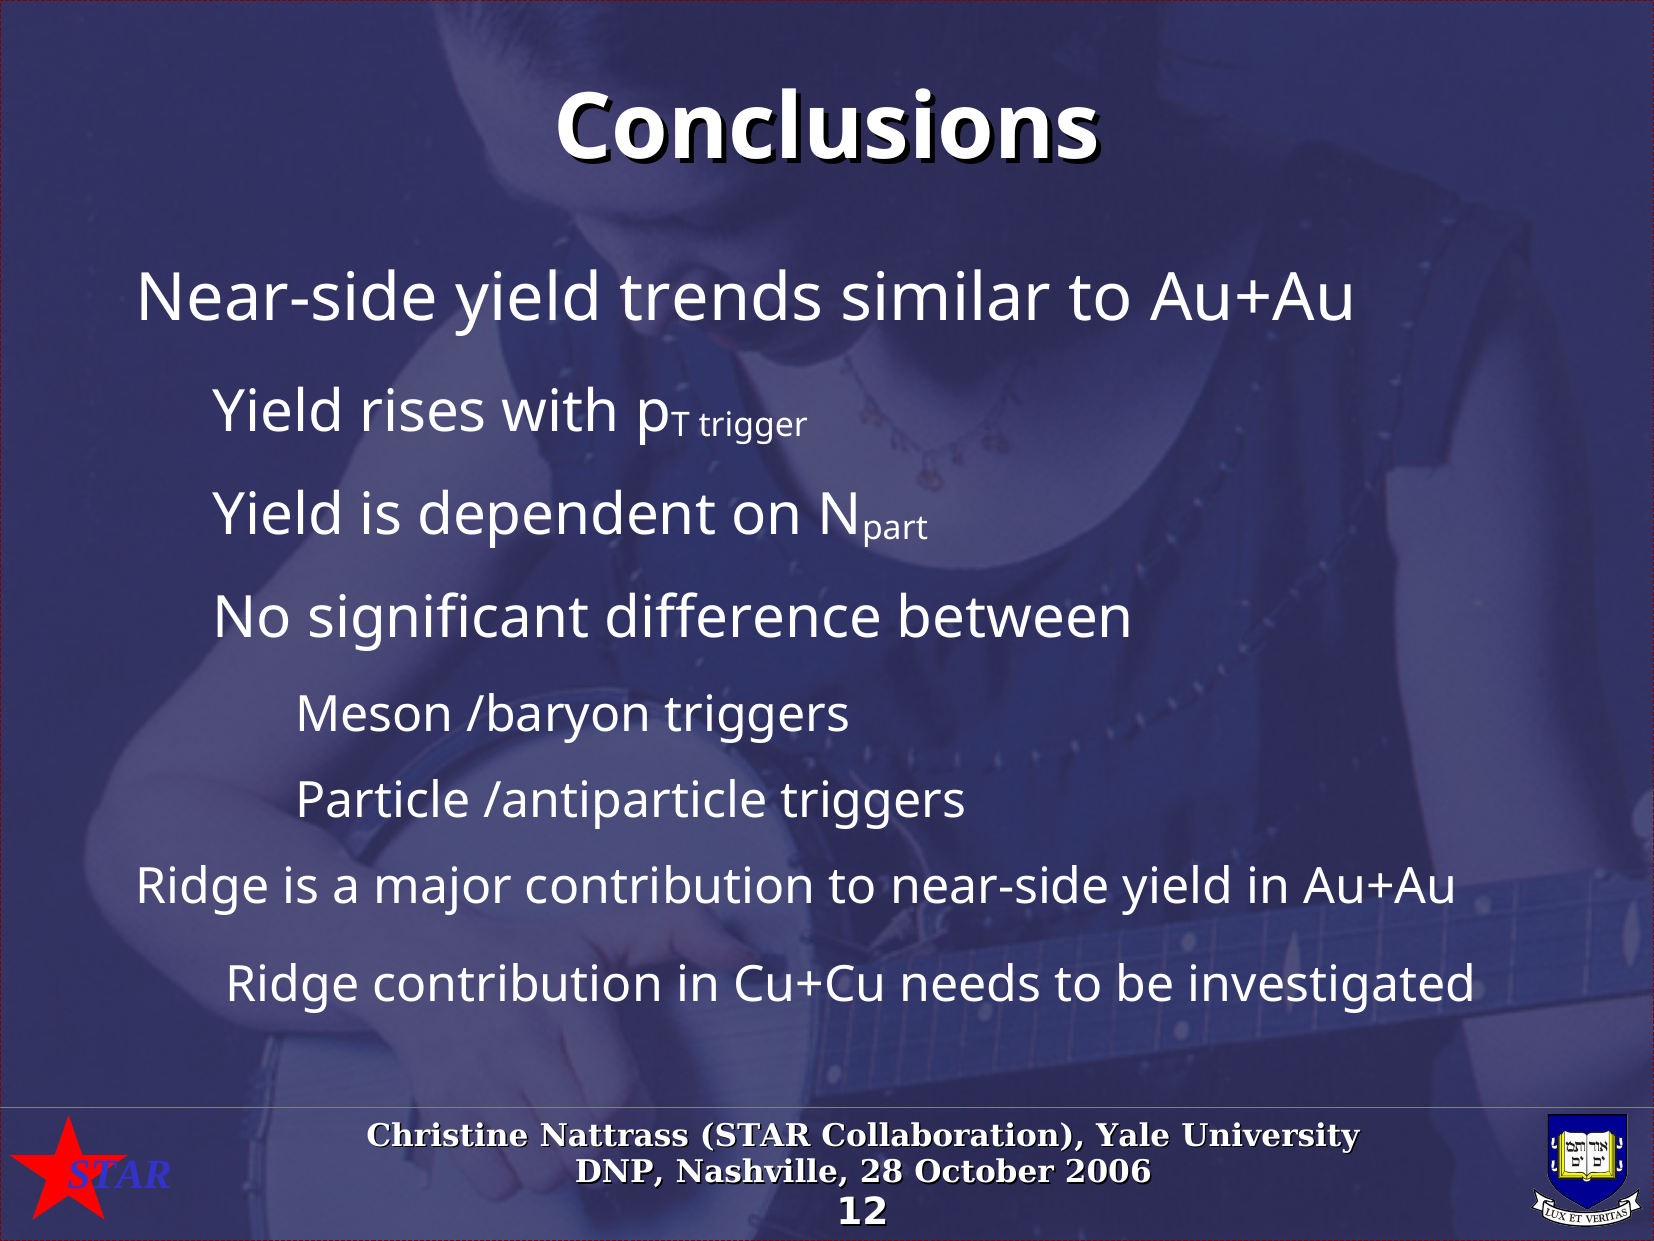

# Conclusions
Near-side yield trends similar to Au+Au
Yield rises with pT trigger
Yield is dependent on Npart
No significant difference between
Meson /baryon triggers
Particle /antiparticle triggers
Ridge is a major contribution to near-side yield in Au+Au
 Ridge contribution in Cu+Cu needs to be investigated
12